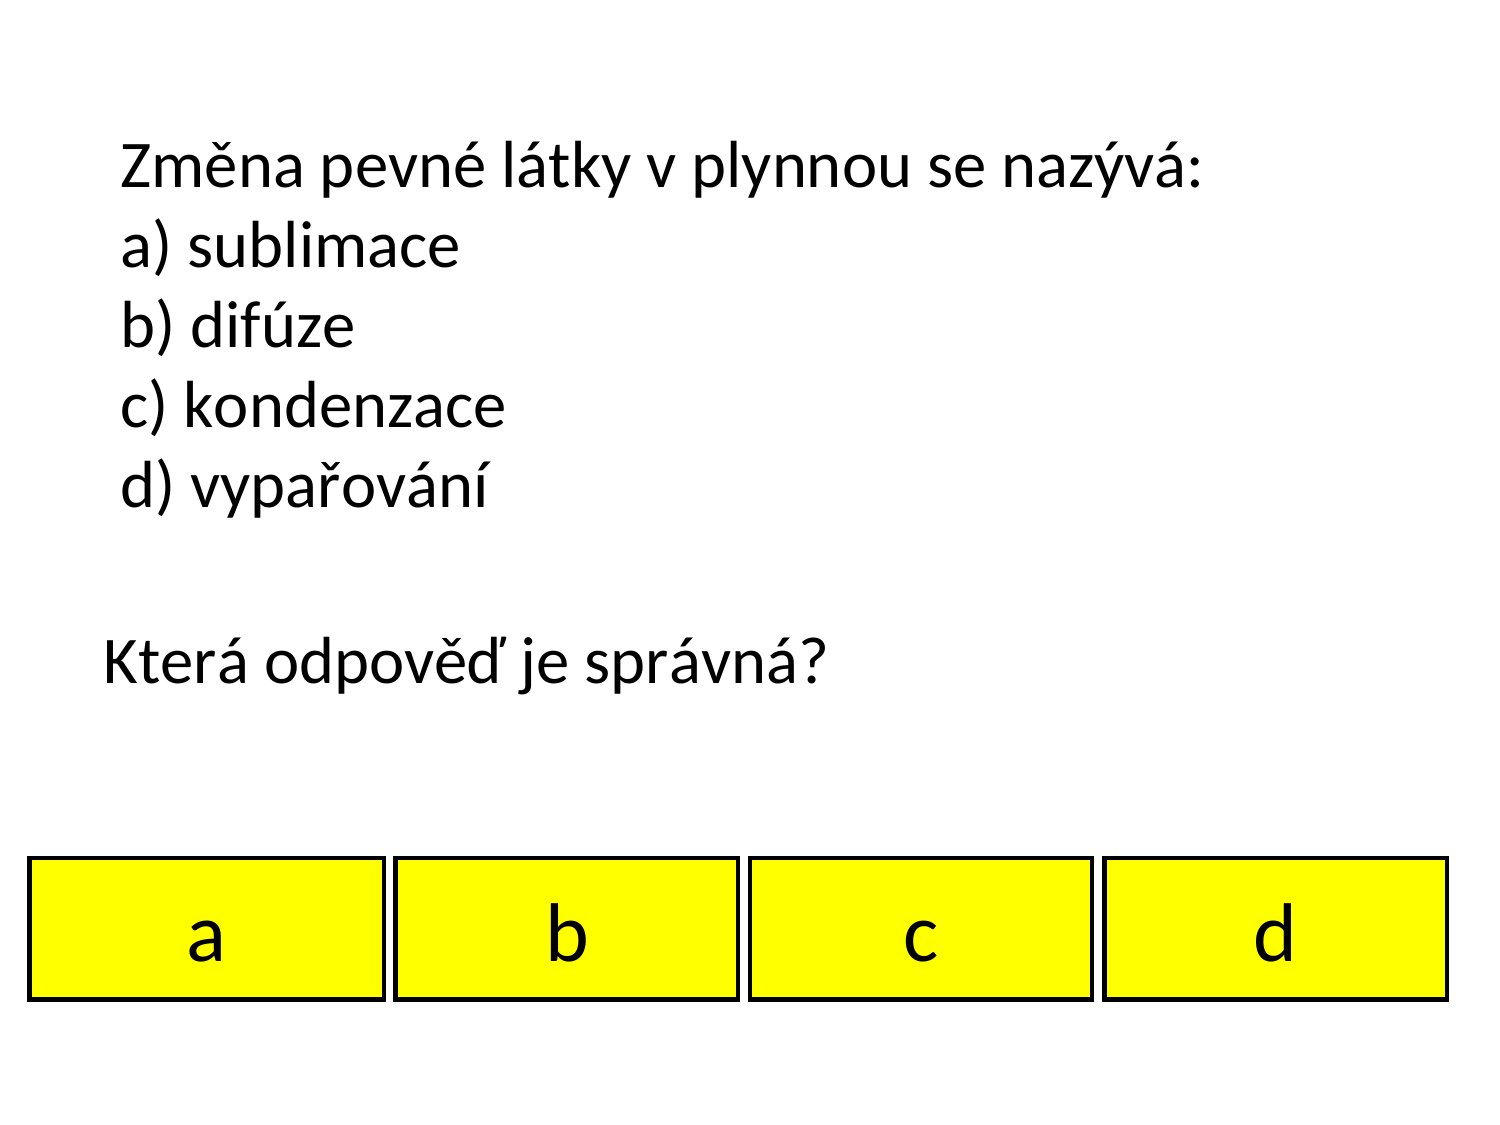

Změna pevné látky v plynnou se nazývá:
 sublimace
 difúze
 kondenzace
 vypařování
Která odpověď je správná?
a
b
c
d